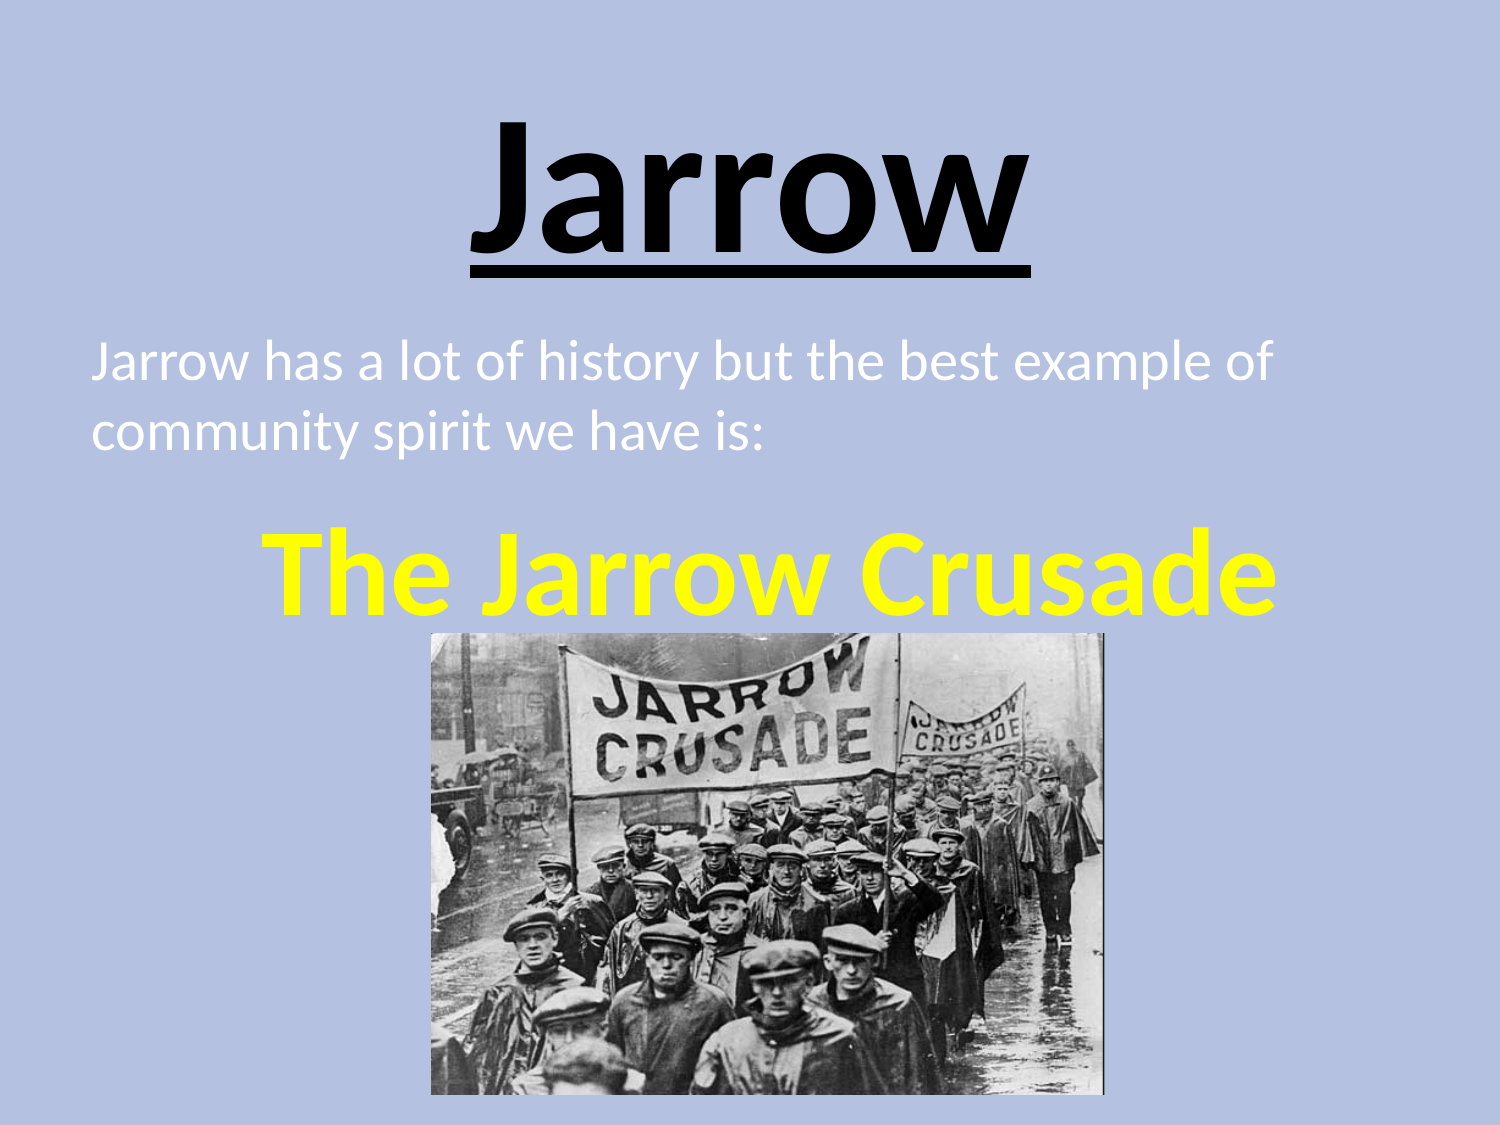

# Jarrow
Jarrow has a lot of history but the best example of community spirit we have is:
 The Jarrow Crusade